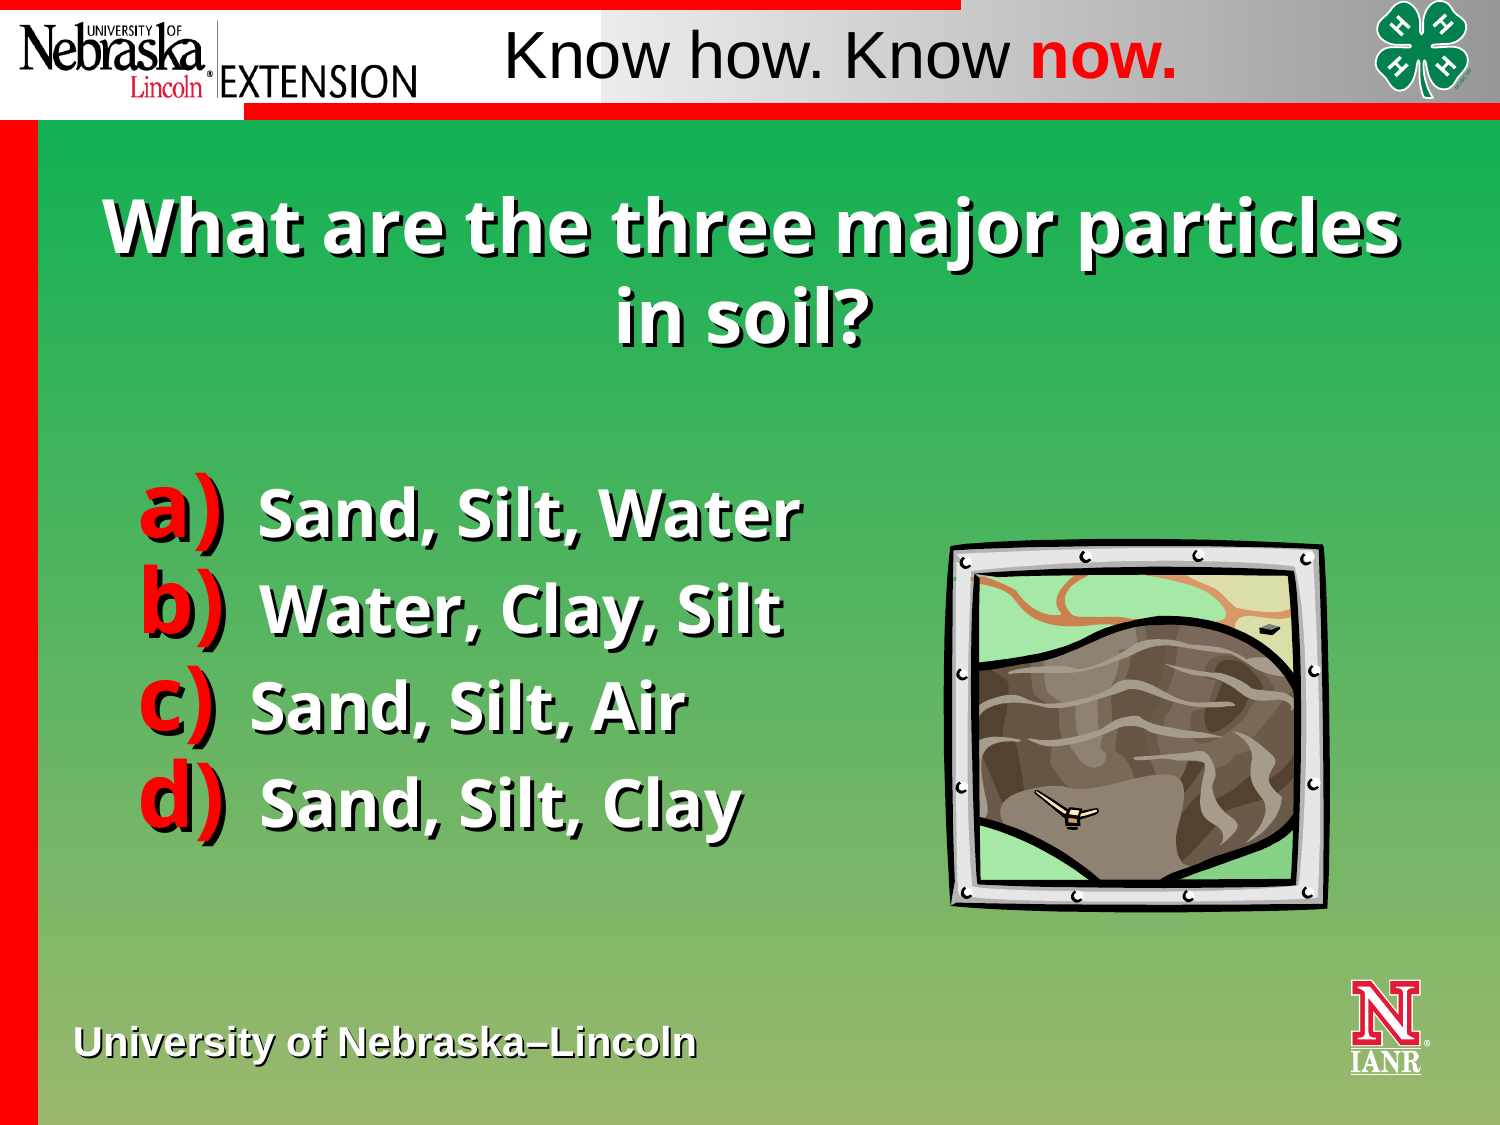

# What are the three major particles in soil?
 Sand, Silt, Water
 Water, Clay, Silt
 Sand, Silt, Air
 Sand, Silt, Clay